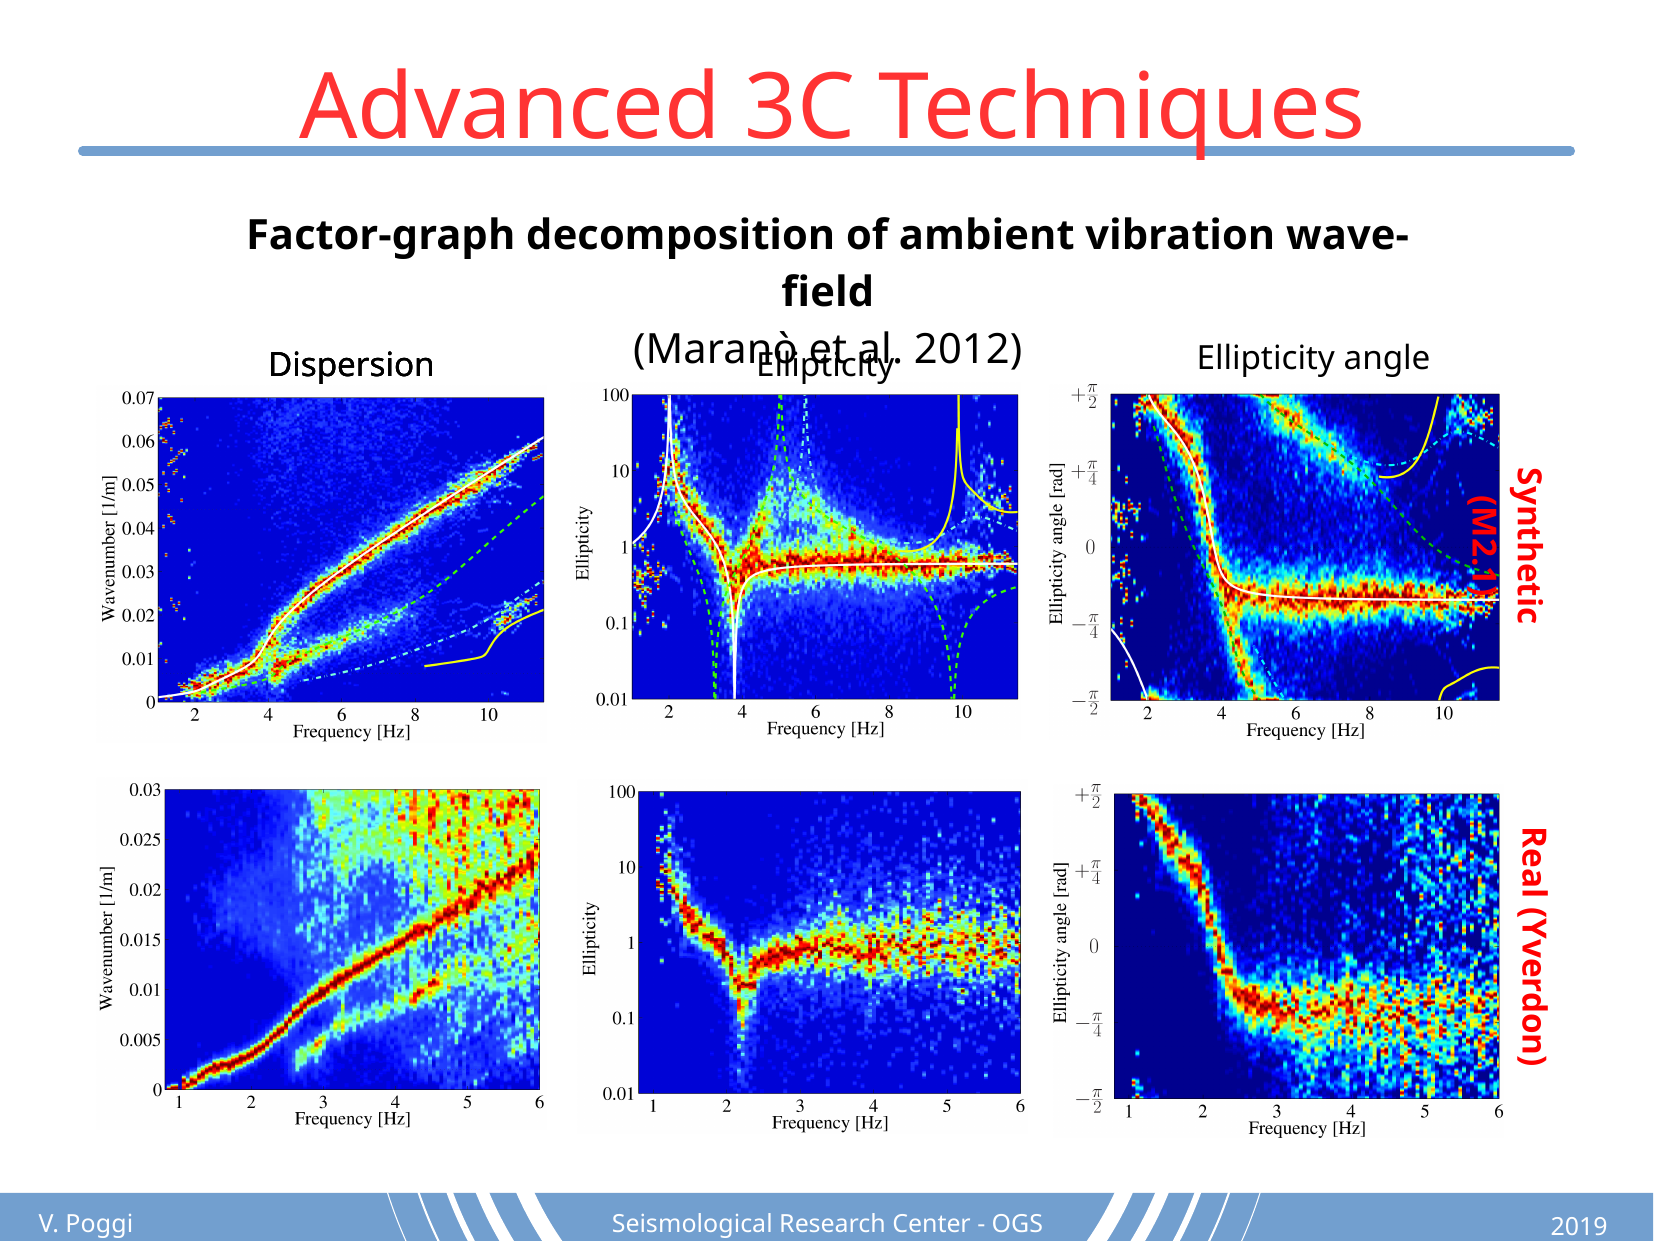

Advanced 3C Techniques
Factor-graph decomposition of ambient vibration wave-field
(Maranò et al. 2012)
Ellipticity angle
Dispersion
Dispersion
Dispersion
Ellipticity
Synthetic (M2.1)
Real (Yverdon)